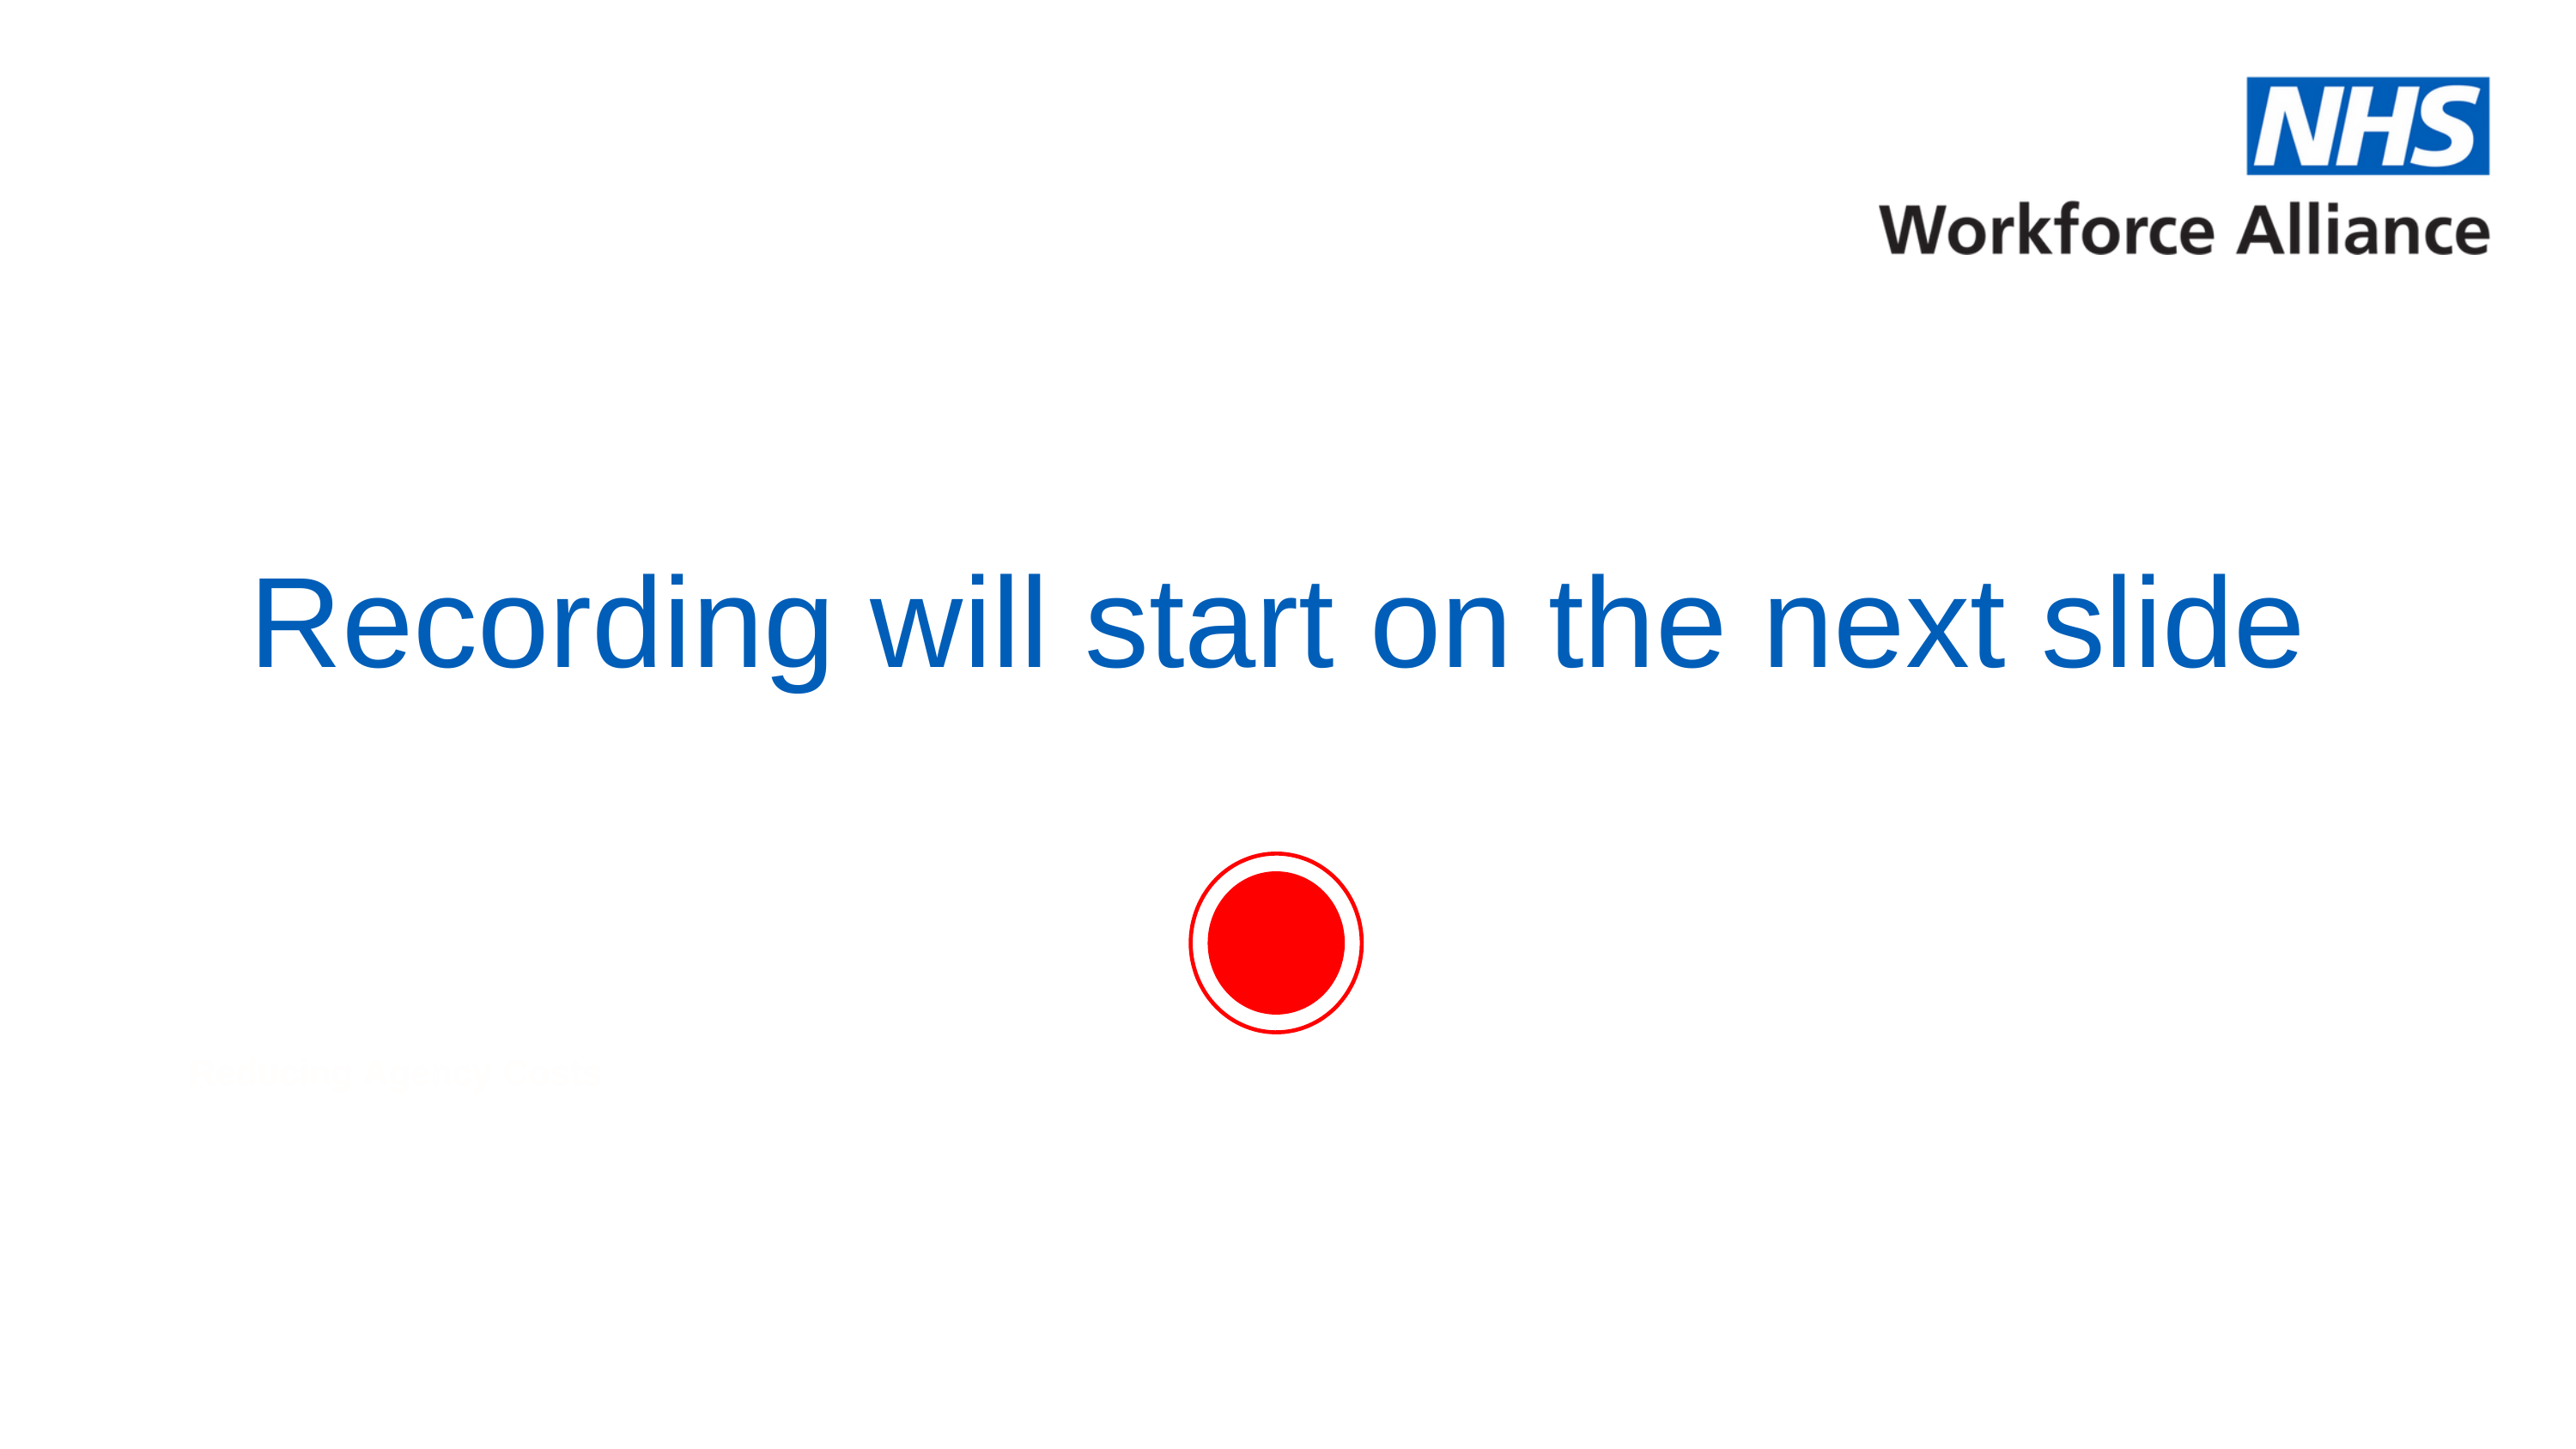

Recording will start on the next slide
Reducing Agency Costs
Lorem ipsum dolor sit amet, consectetur adipiscing elit, sed do eiusmod tempor incididunt ut labore